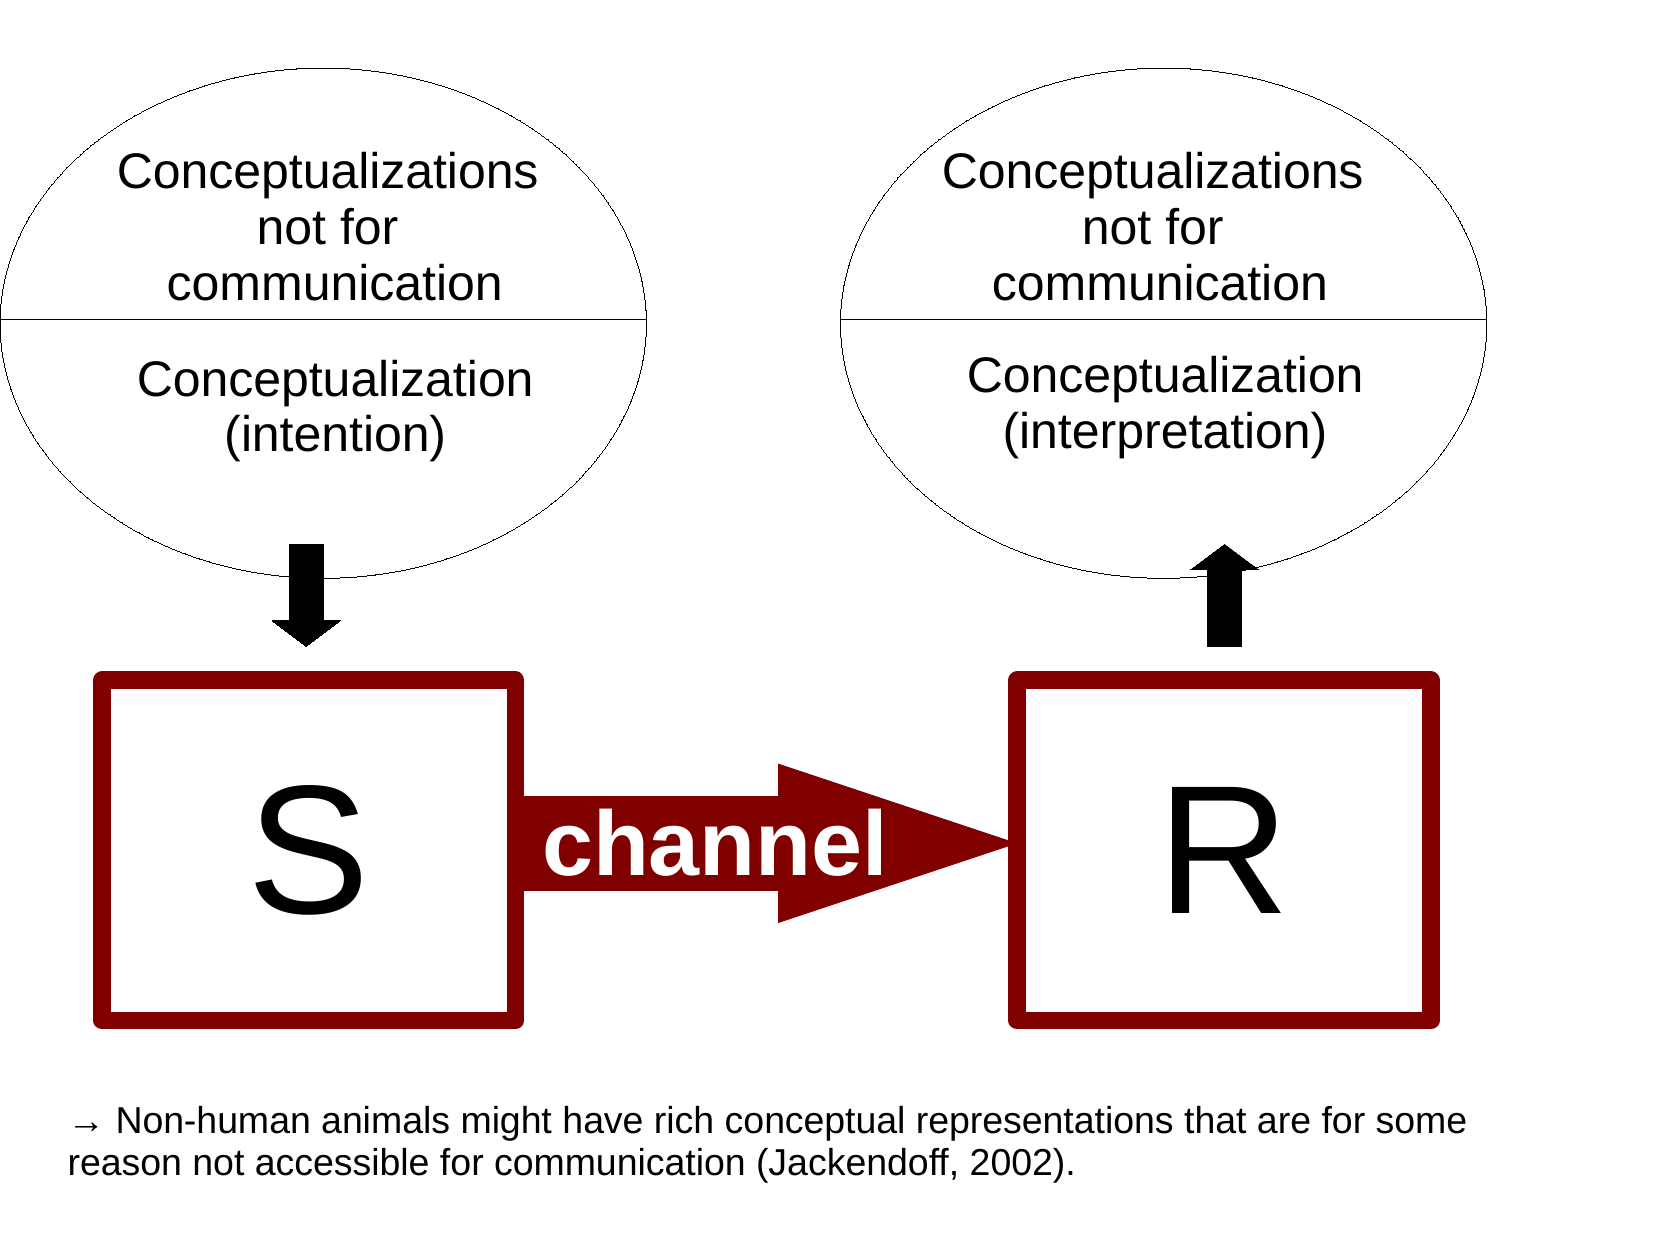

Conceptualizations
not for
communication
Conceptualizations
not for
communication
Conceptualization
(interpretation)
Conceptualization
(intention)
S
R
channel
→ Non-human animals might have rich conceptual representations that are for some reason not accessible for communication (Jackendoff, 2002).